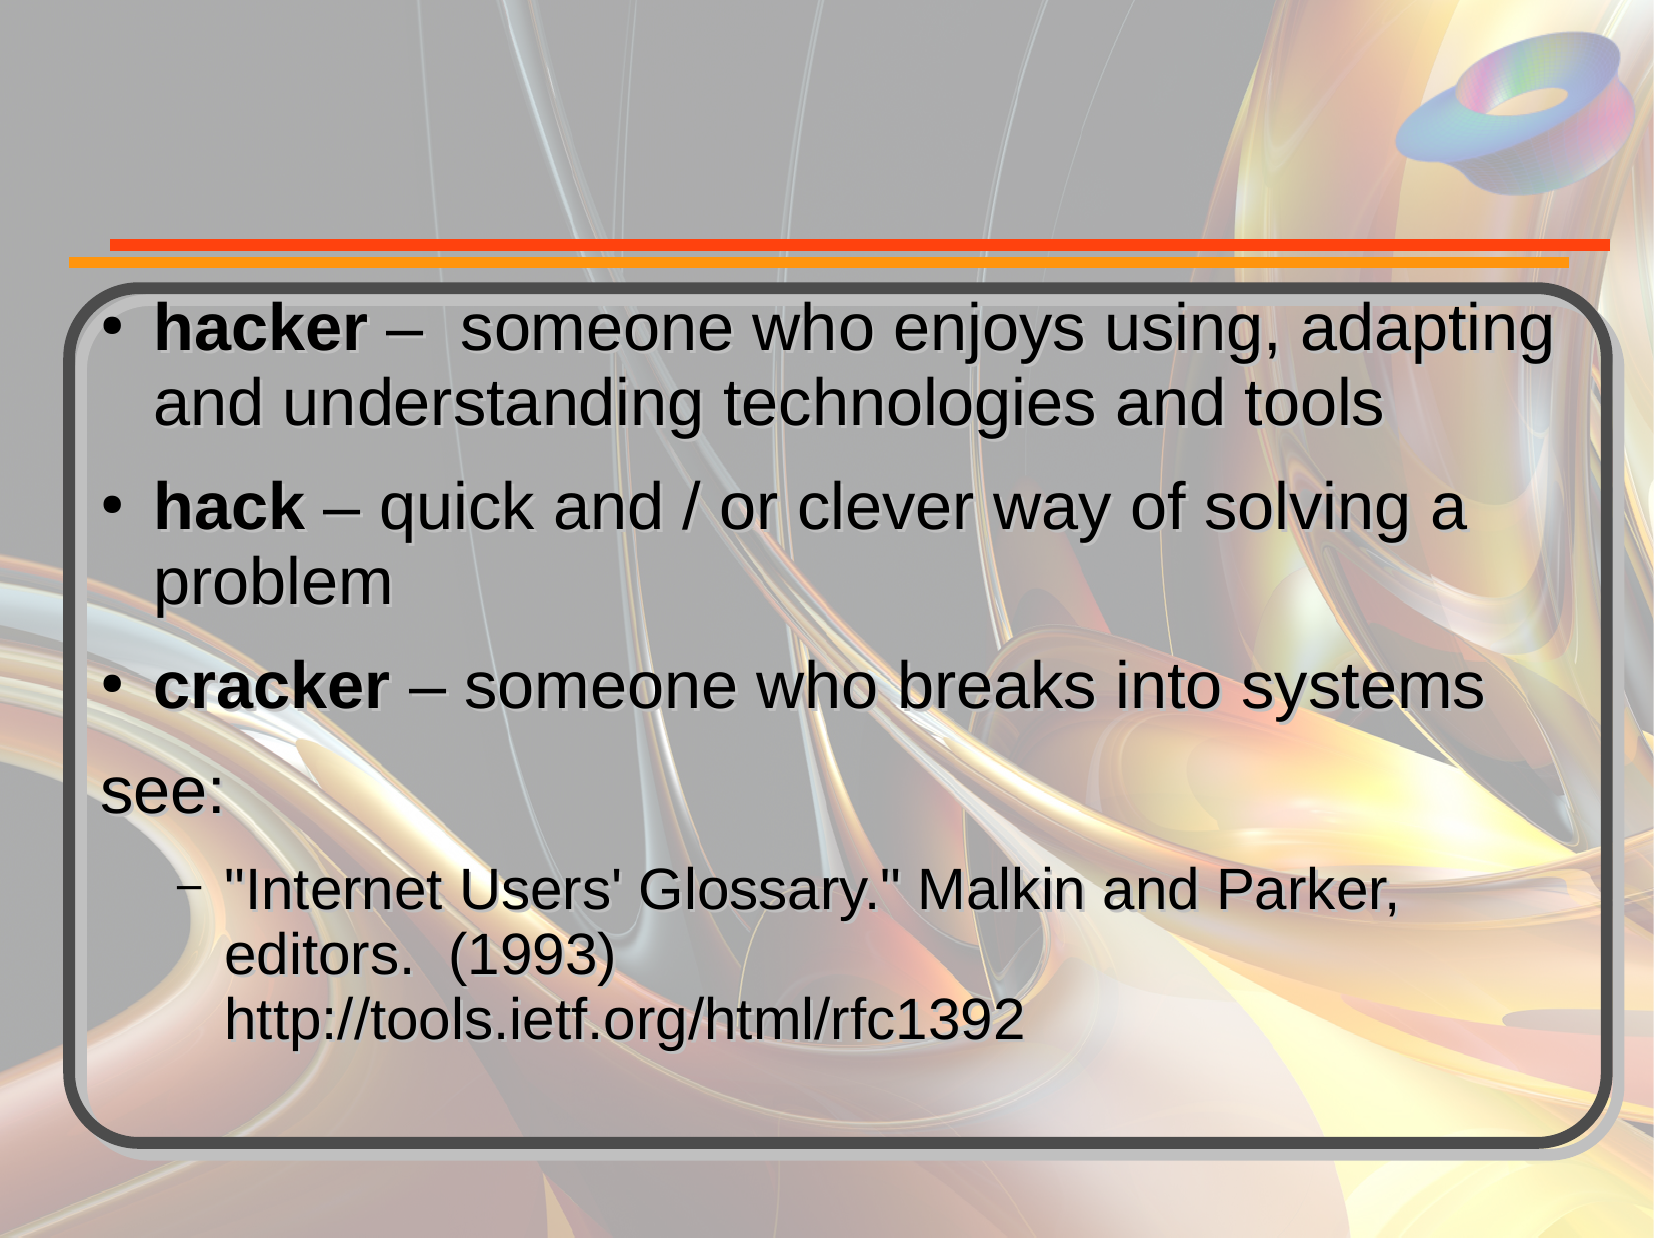

#
hacker – someone who enjoys using, adapting and understanding technologies and tools
hack – quick and / or clever way of solving a problem
cracker – someone who breaks into systems
see:
"Internet Users' Glossary." Malkin and Parker, editors. (1993)
http://tools.ietf.org/html/rfc1392